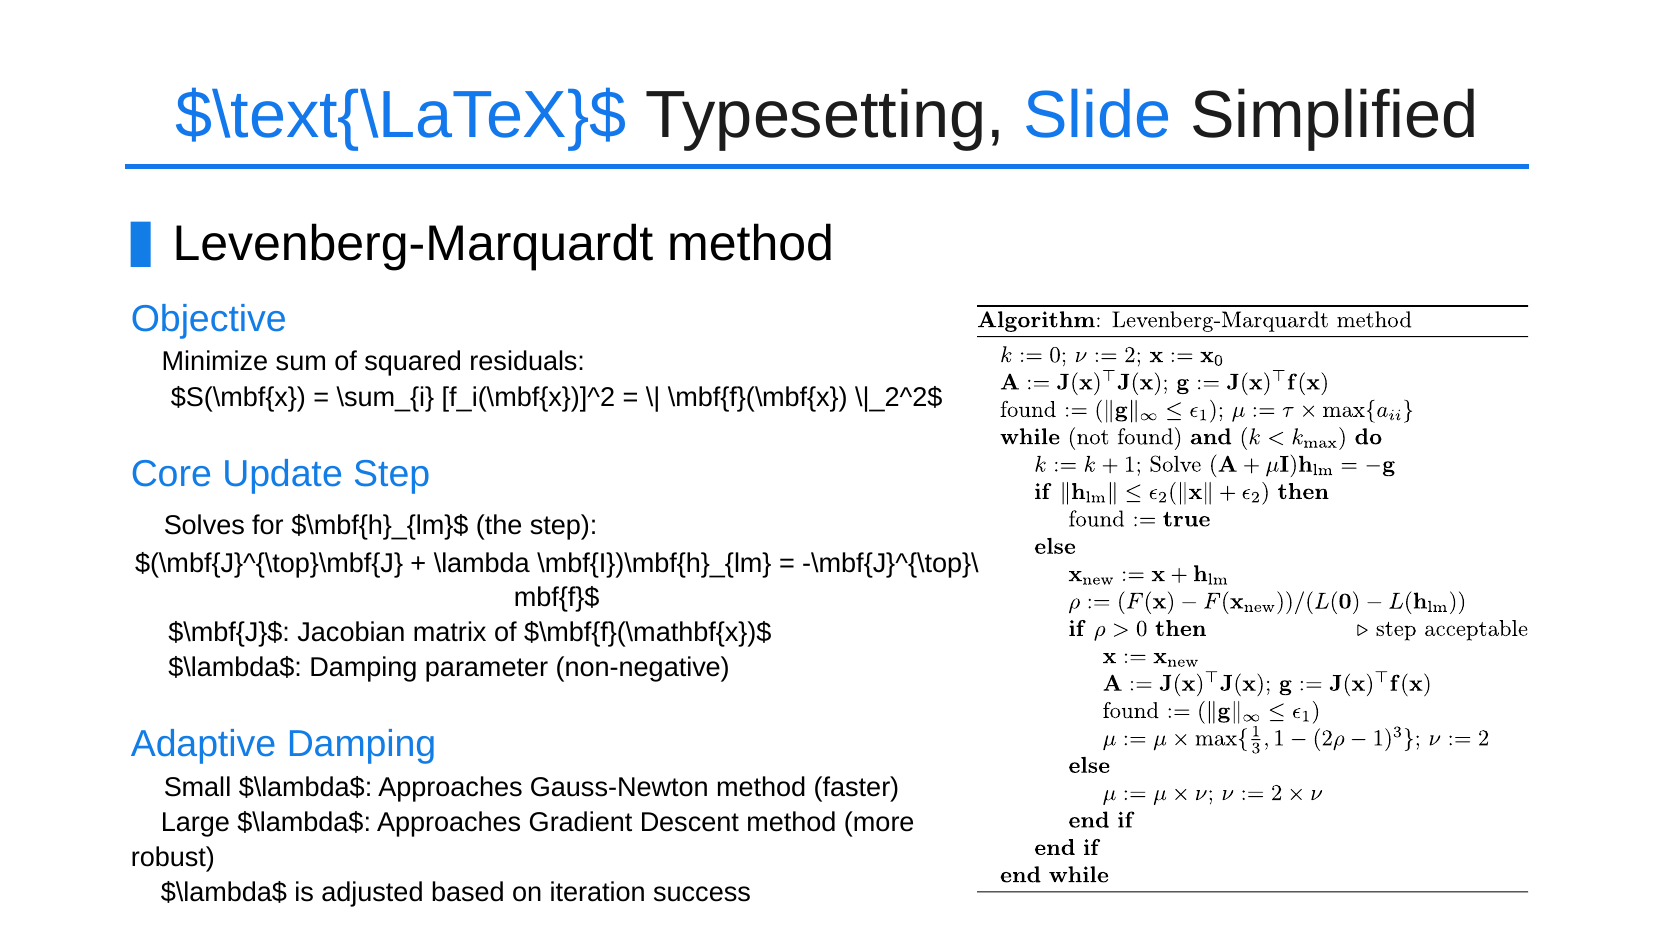

# $\text{\LaTeX}$ Typesetting, Slide Simplified
 Levenberg-Marquardt method
Objective
 Minimize sum of squared residuals:
$S(\mbf{x}) = \sum_{i} [f_i(\mbf{x})]^2 = \| \mbf{f}(\mbf{x}) \|_2^2$
Core Update Step
 Solves for $\mbf{h}_{lm}$ (the step):
$(\mbf{J}^{\top}\mbf{J} + \lambda \mbf{I})\mbf{h}_{lm} = -\mbf{J}^{\top}\mbf{f}$
 $\mbf{J}$: Jacobian matrix of $\mbf{f}(\mathbf{x})$
 $\lambda$: Damping parameter (non-negative)
Adaptive Damping
 Small $\lambda$: Approaches Gauss-Newton method (faster)
 Large $\lambda$: Approaches Gradient Descent method (more robust)
 $\lambda$ is adjusted based on iteration success
note: add \newcommand{\mbf}{\mathbf} to preamble